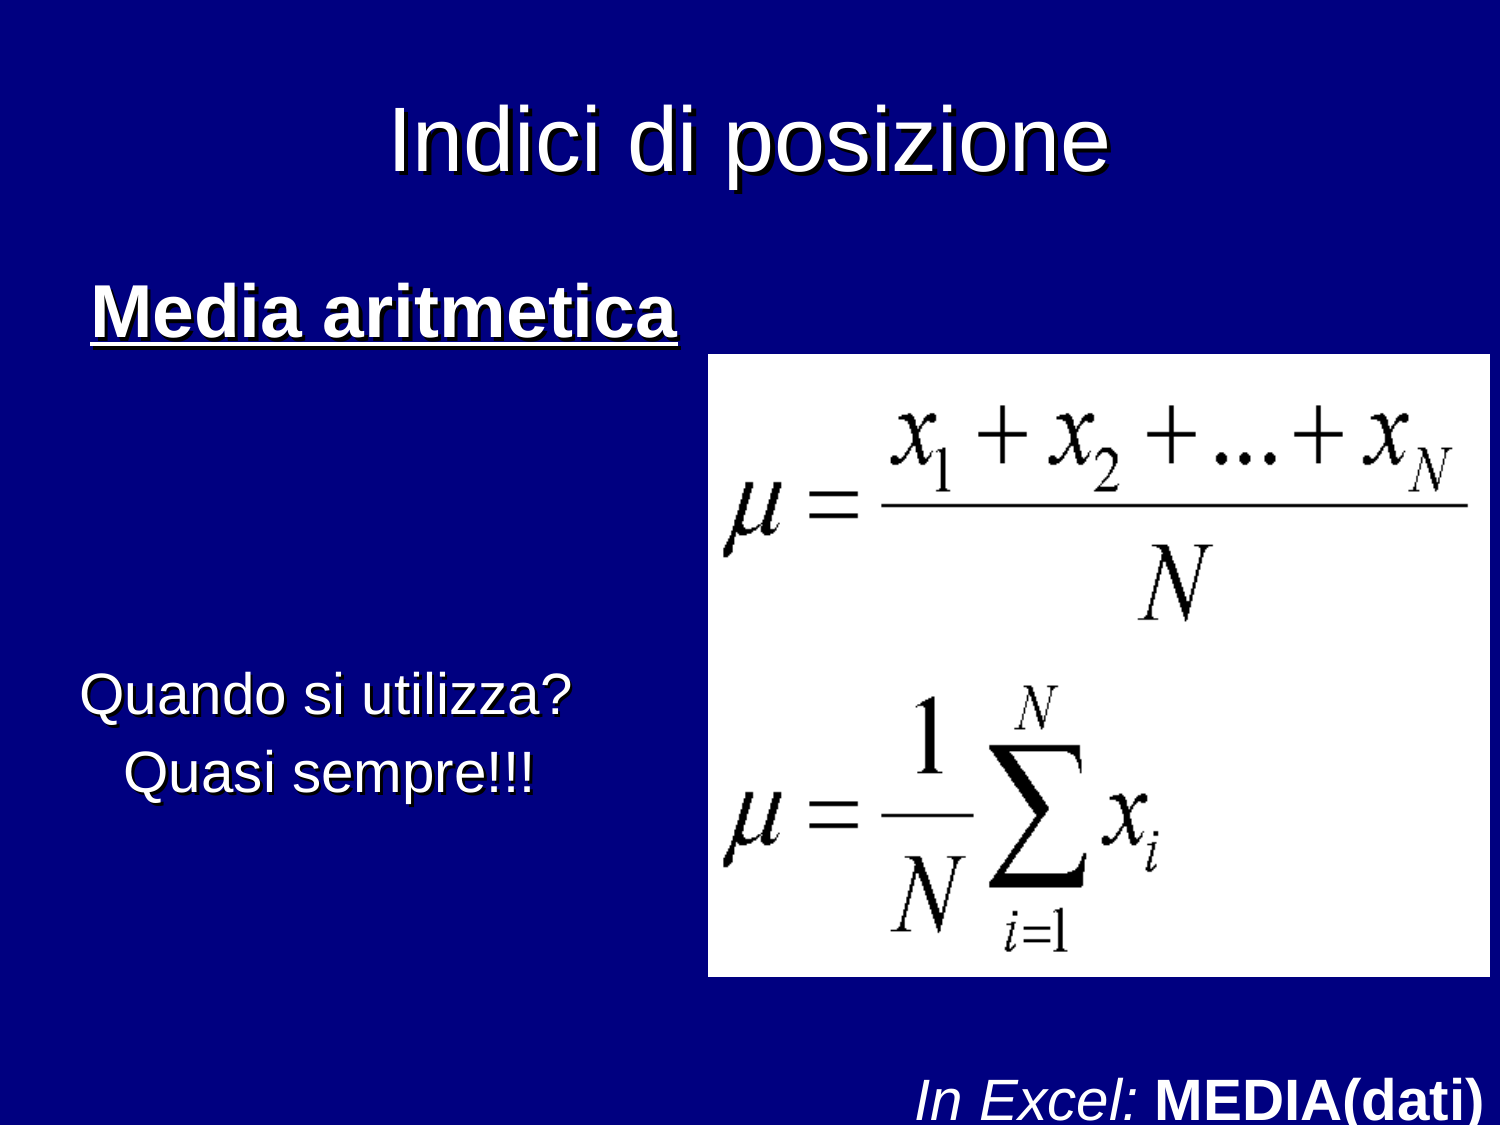

# Indici di posizione
Media aritmetica
Quando si utilizza?
	Quasi sempre!!!
In Excel: MEDIA(dati)